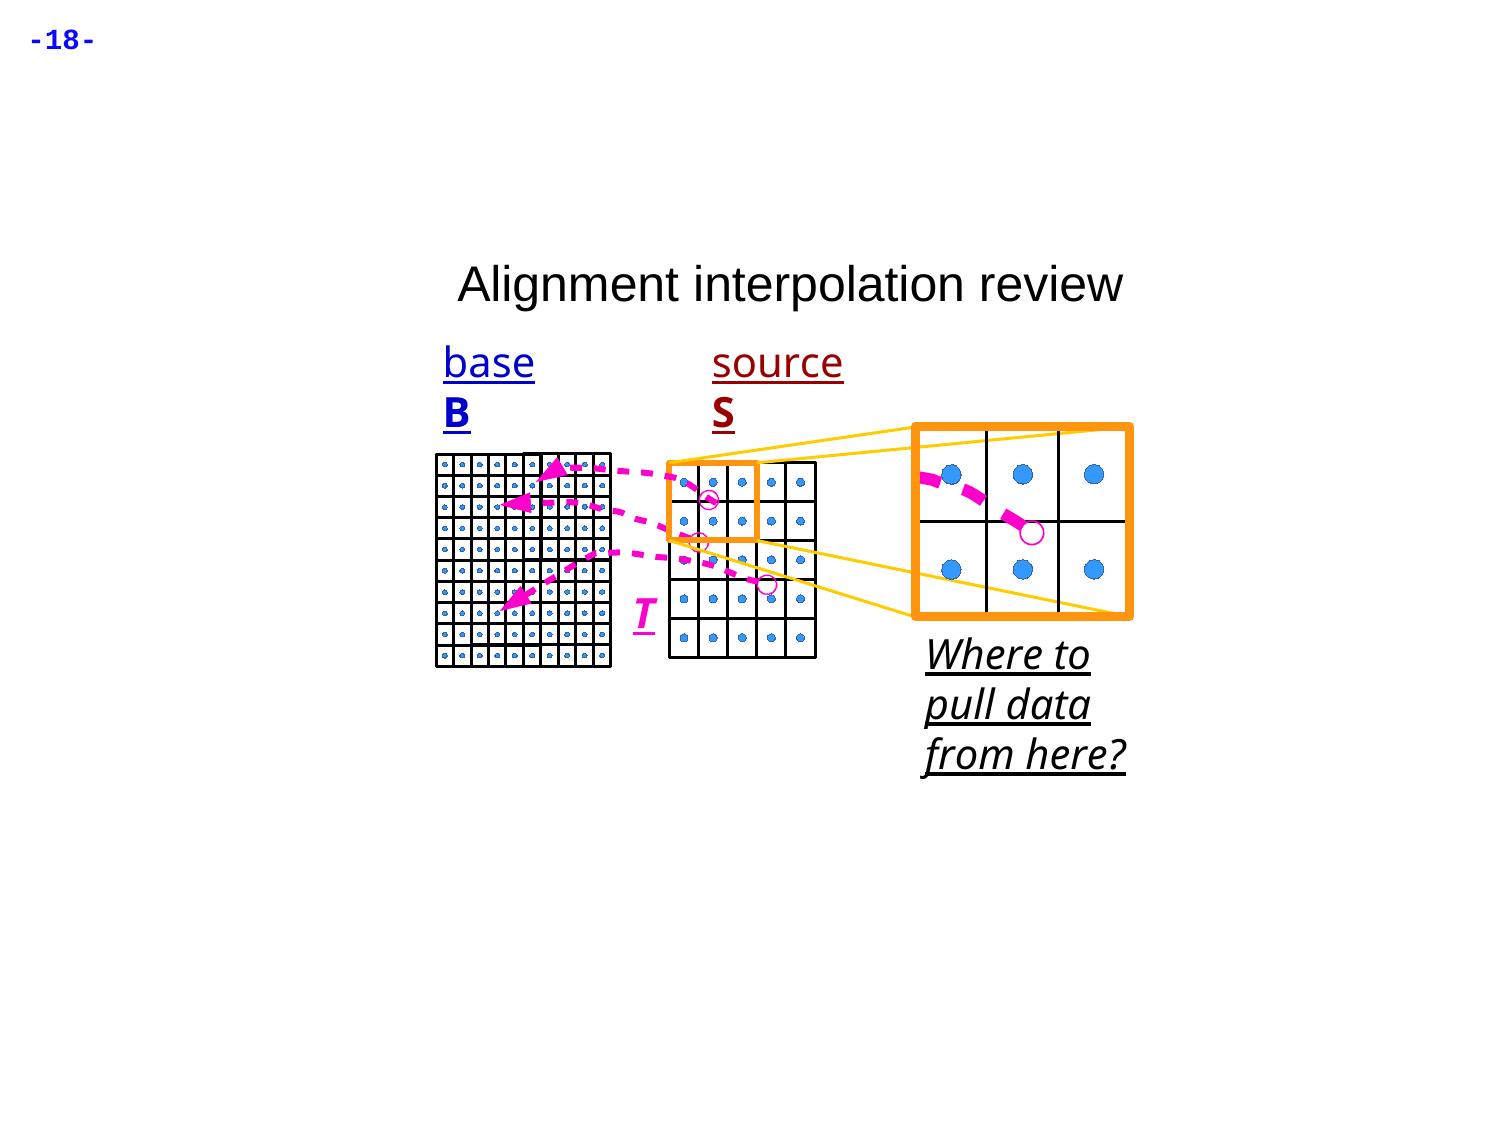

Alignment interpolation review
base B
source S
T
Where to pull data from here?